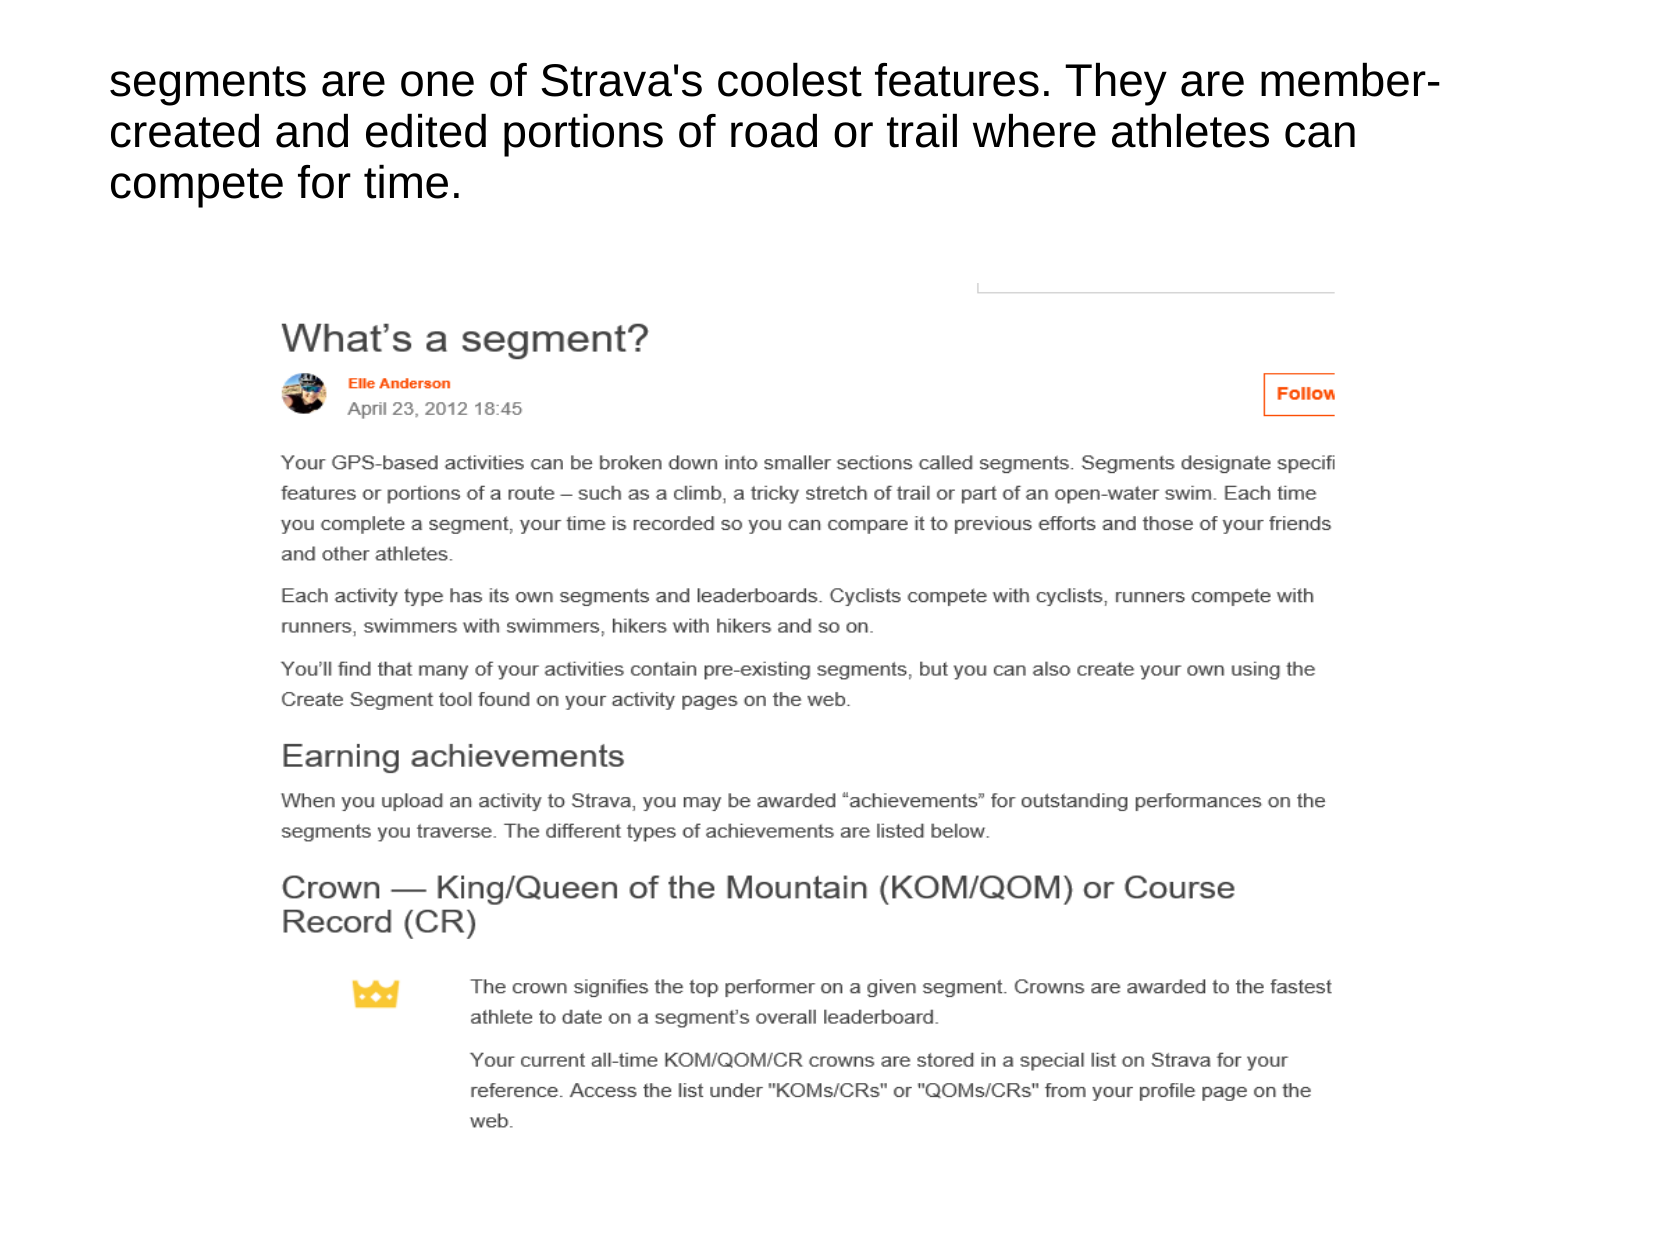

segments are one of Strava's coolest features. They are member-created and edited portions of road or trail where athletes can compete for time.